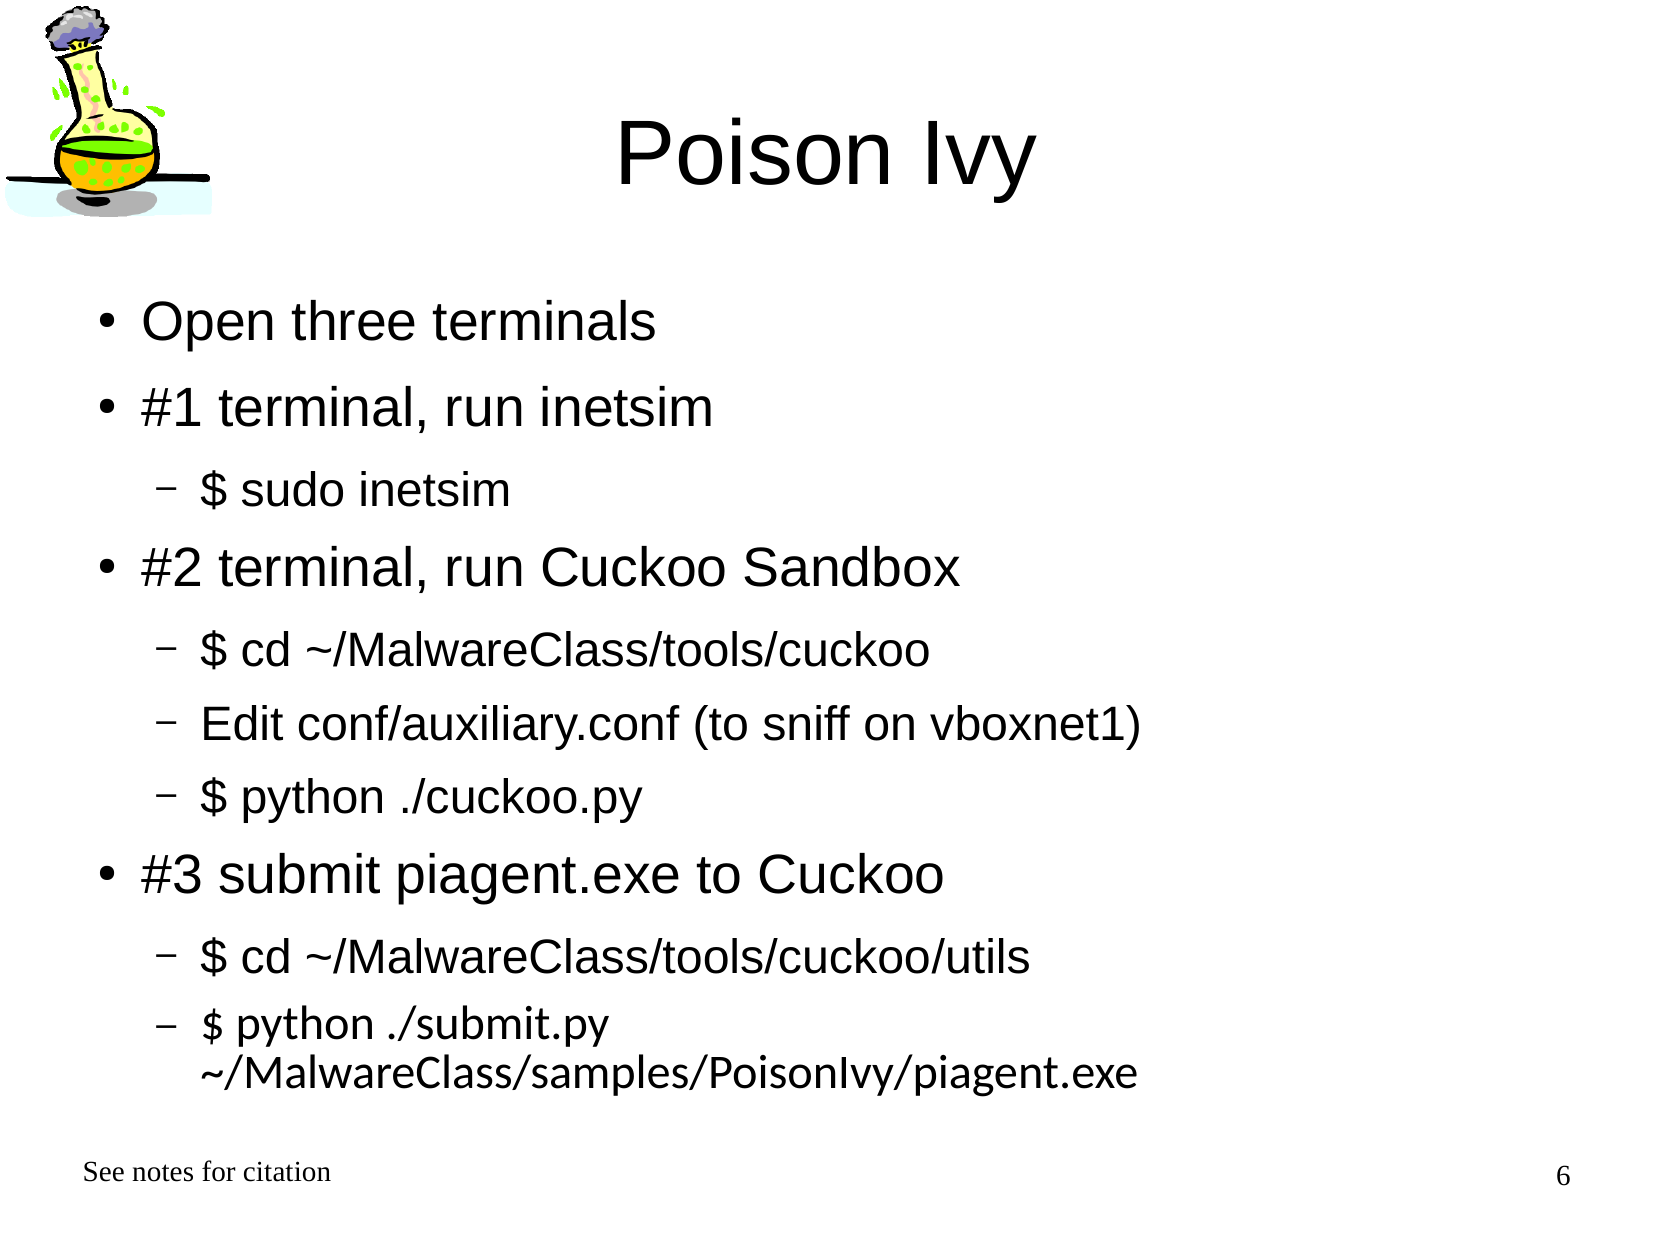

# Poison Ivy
Open three terminals
#1 terminal, run inetsim
$ sudo inetsim
#2 terminal, run Cuckoo Sandbox
$ cd ~/MalwareClass/tools/cuckoo
Edit conf/auxiliary.conf (to sniff on vboxnet1)
$ python ./cuckoo.py
#3 submit piagent.exe to Cuckoo
$ cd ~/MalwareClass/tools/cuckoo/utils
$ python ./submit.py
~/MalwareClass/samples/PoisonIvy/piagent.exe
See notes for citation
6